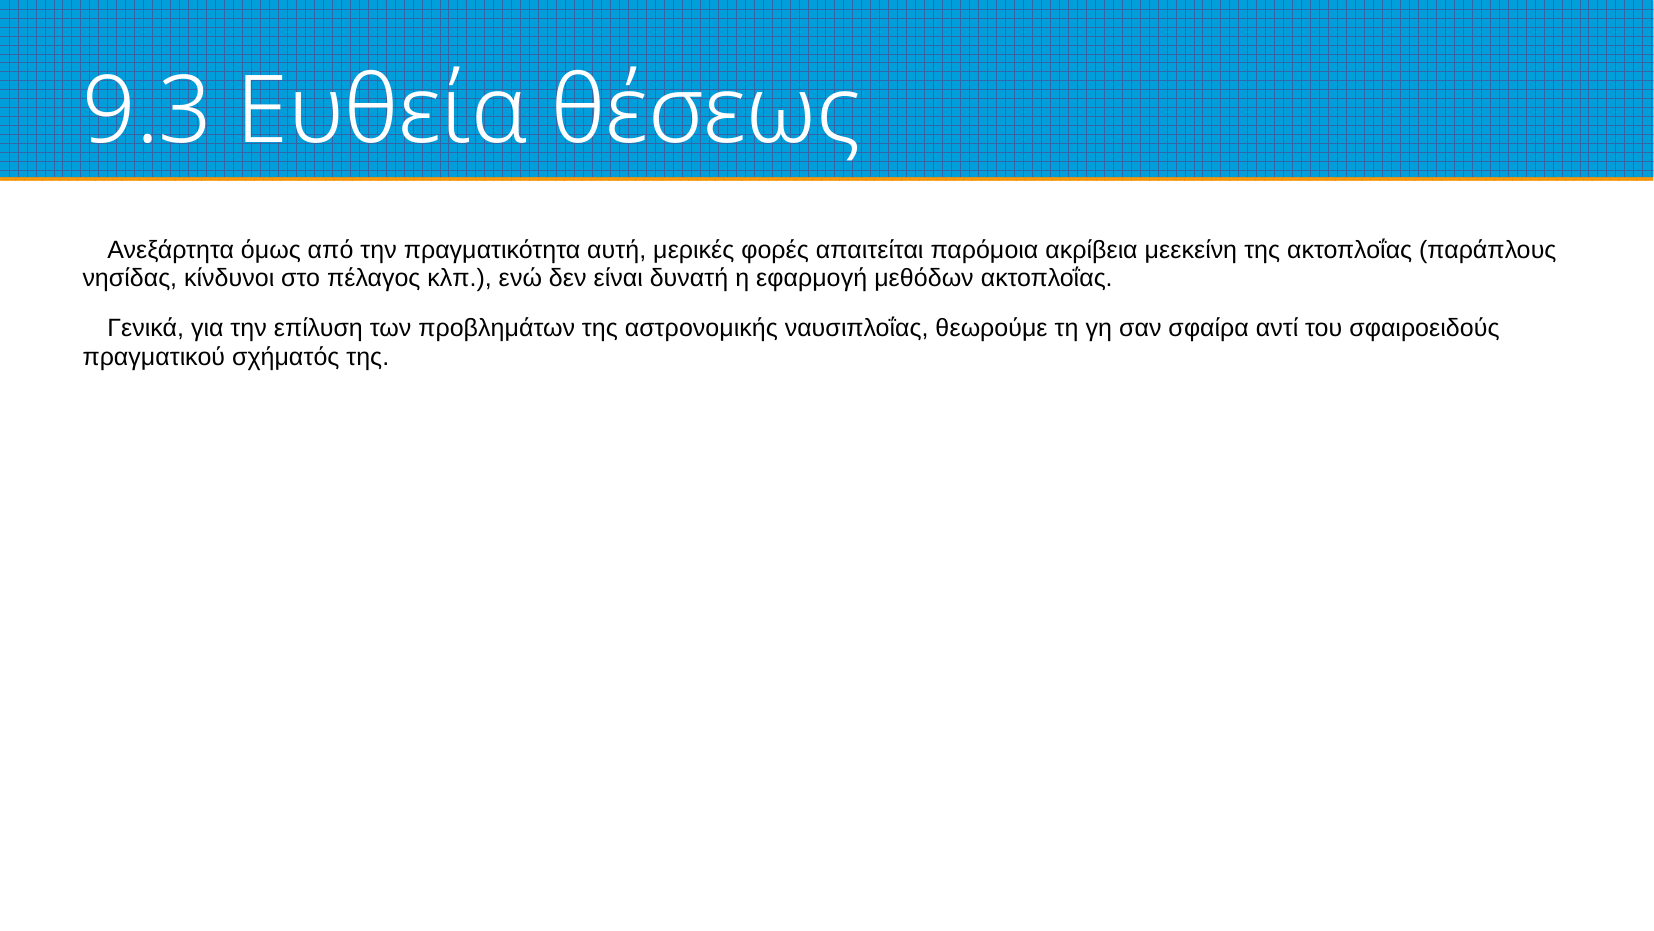

# 9.3 Ευθεία θέσεως
Ανεξάρτητα όμως από την πραγματικότητα αυτή, μερικές φορές απαιτείται παρόμοια ακρίβεια μεεκείνη της ακτοπλοΐας (παράπλους νησίδας, κίνδυνοι στο πέλαγος κλπ.), ενώ δεν είναι δυνατή η εφαρμογή μεθόδων ακτοπλοΐας.
Γενικά, για την επίλυση των προβλημάτων της αστρονομικής ναυσιπλοΐας, θεωρούμε τη γη σαν σφαίρα αντί του σφαιροειδούς πραγματικού σχήματός της.